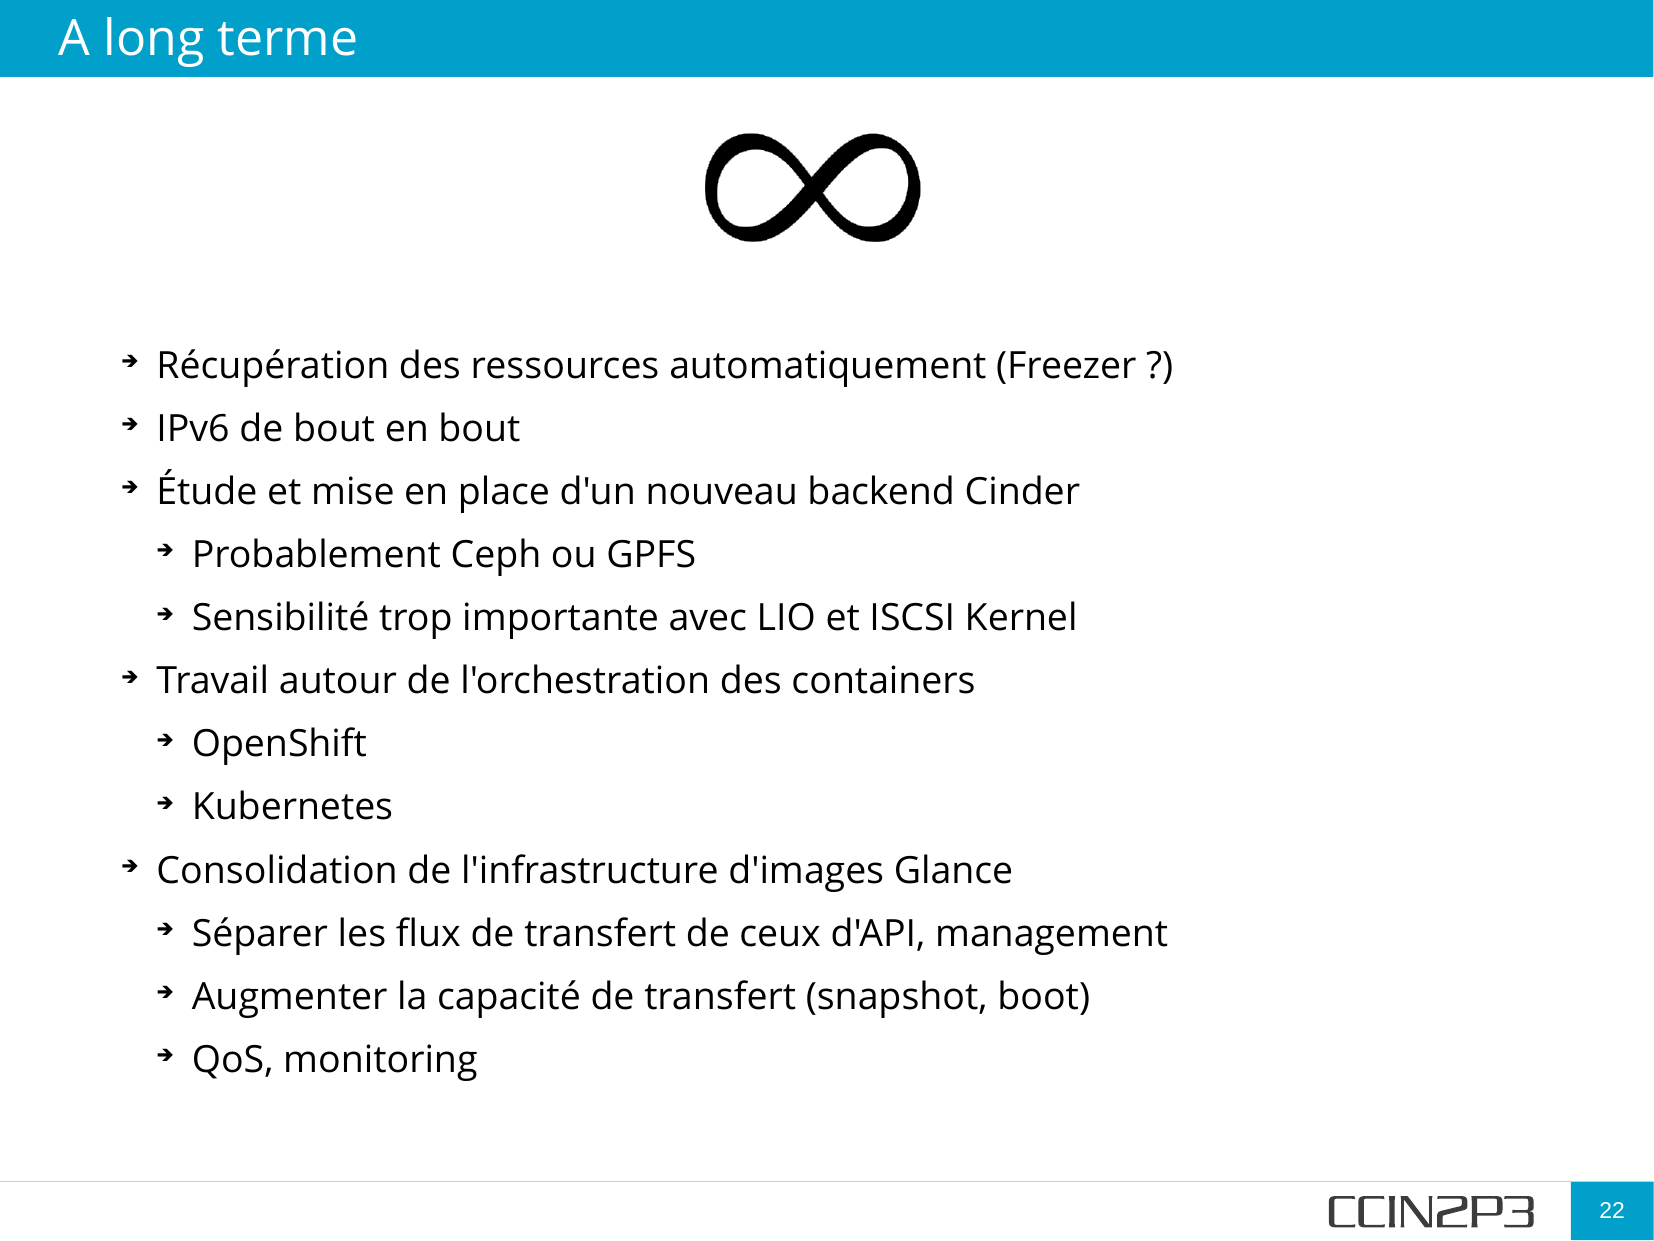

# A long terme
Récupération des ressources automatiquement (Freezer ?)
IPv6 de bout en bout
Étude et mise en place d'un nouveau backend Cinder
Probablement Ceph ou GPFS
Sensibilité trop importante avec LIO et ISCSI Kernel
Travail autour de l'orchestration des containers
OpenShift
Kubernetes
Consolidation de l'infrastructure d'images Glance
Séparer les flux de transfert de ceux d'API, management
Augmenter la capacité de transfert (snapshot, boot)
QoS, monitoring
22